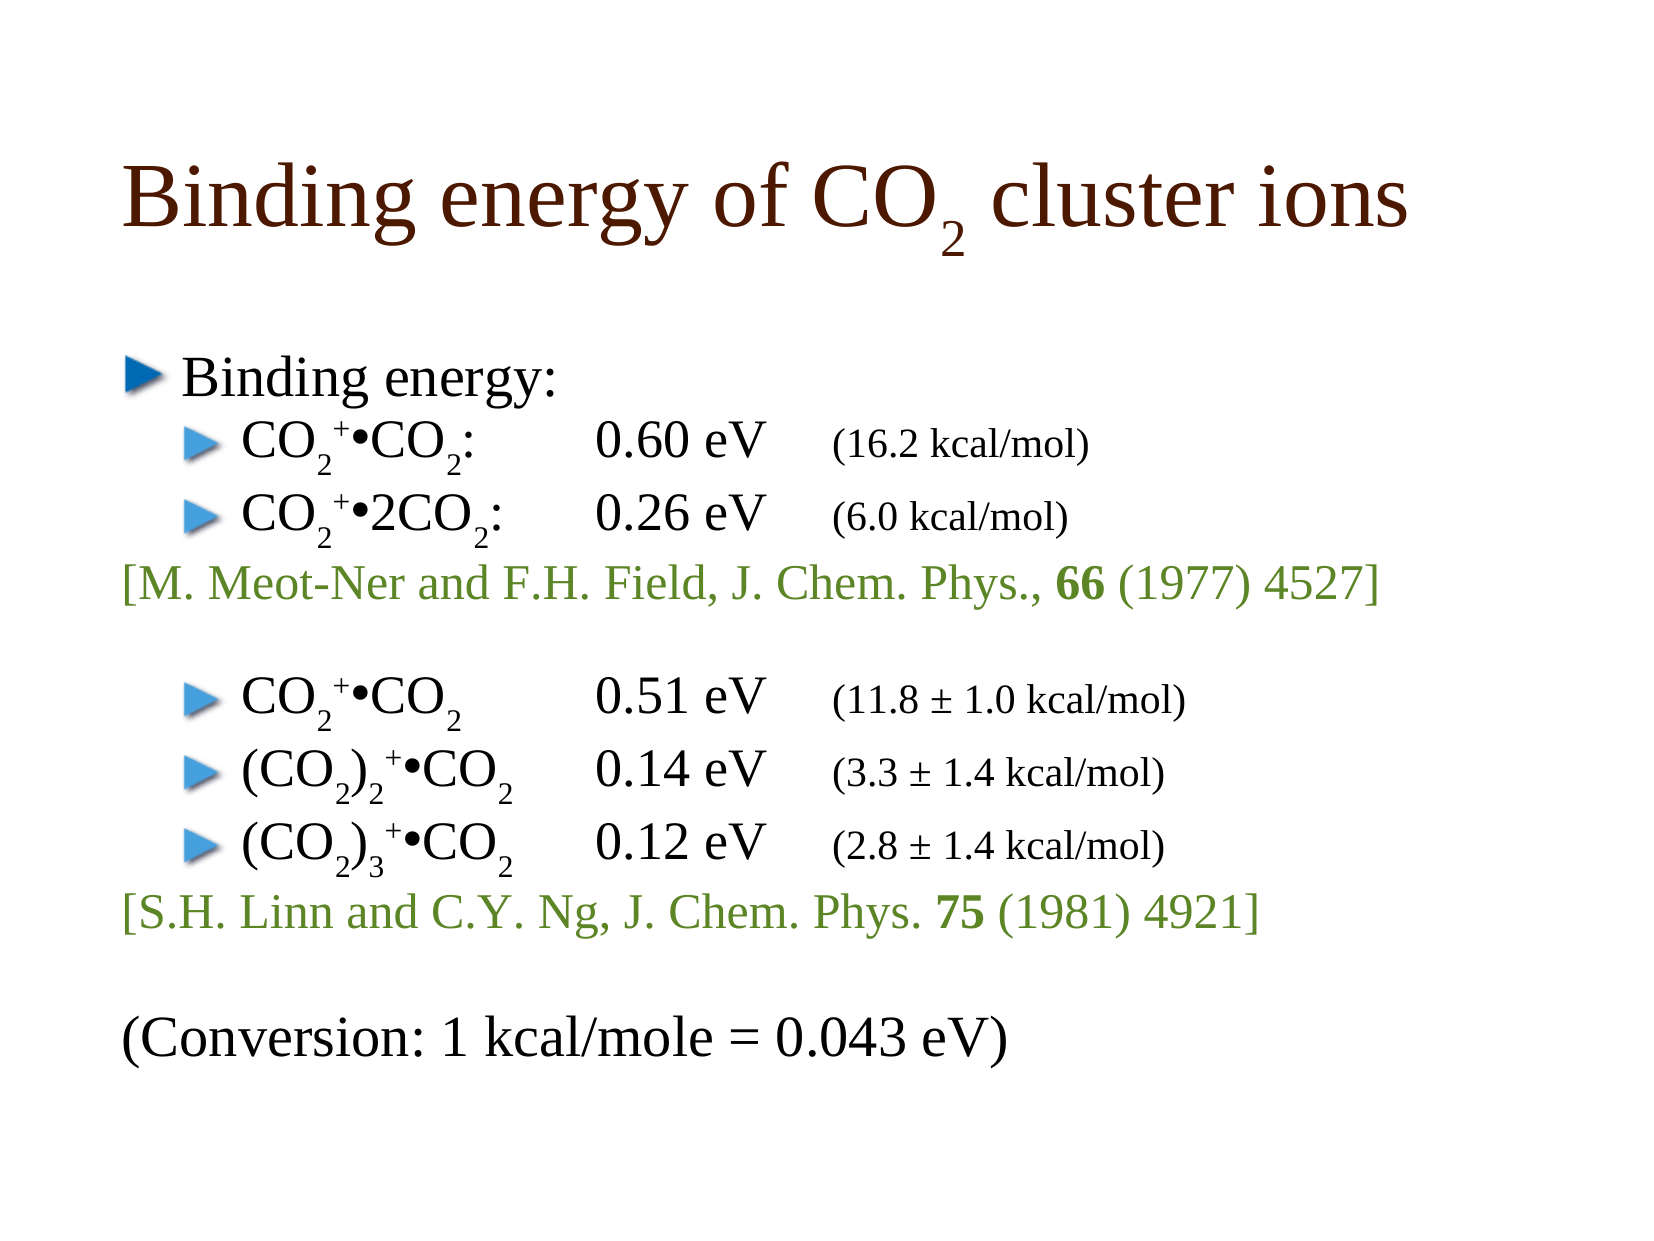

# Binding energy of CO2 cluster ions
Binding energy:
CO2+CO2: 	0.60 eV	(16.2 kcal/mol)
CO2+2CO2: 	0.26 eV	(6.0 kcal/mol)
[M. Meot-Ner and F.H. Field, J. Chem. Phys., 66 (1977) 4527]
CO2+CO2 		0.51 eV 	(11.8 ± 1.0 kcal/mol)
(CO2)2+CO2	0.14 eV	(3.3 ± 1.4 kcal/mol)
(CO2)3+CO2 	0.12 eV 	(2.8 ± 1.4 kcal/mol)
[S.H. Linn and C.Y. Ng, J. Chem. Phys. 75 (1981) 4921]
(Conversion: 1 kcal/mole = 0.043 eV)